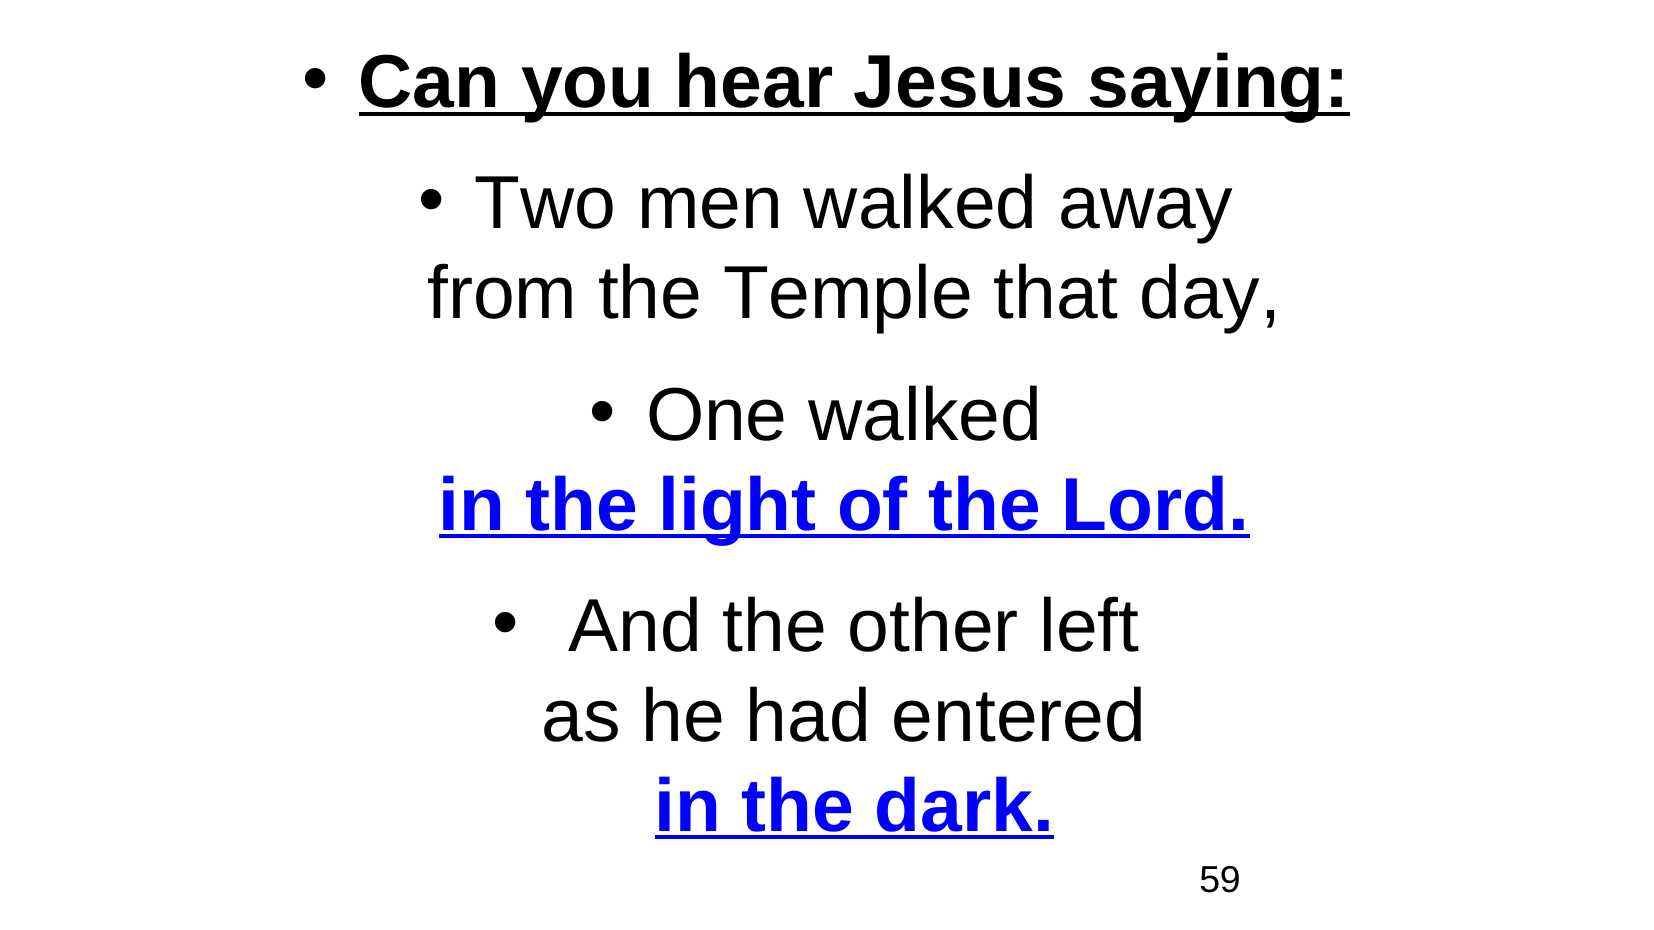

# Can you hear Jesus saying:
Two men walked away
from the Temple that day,
One walked
in the light of the Lord.
 And the other left
as he had entered
in the dark.
59